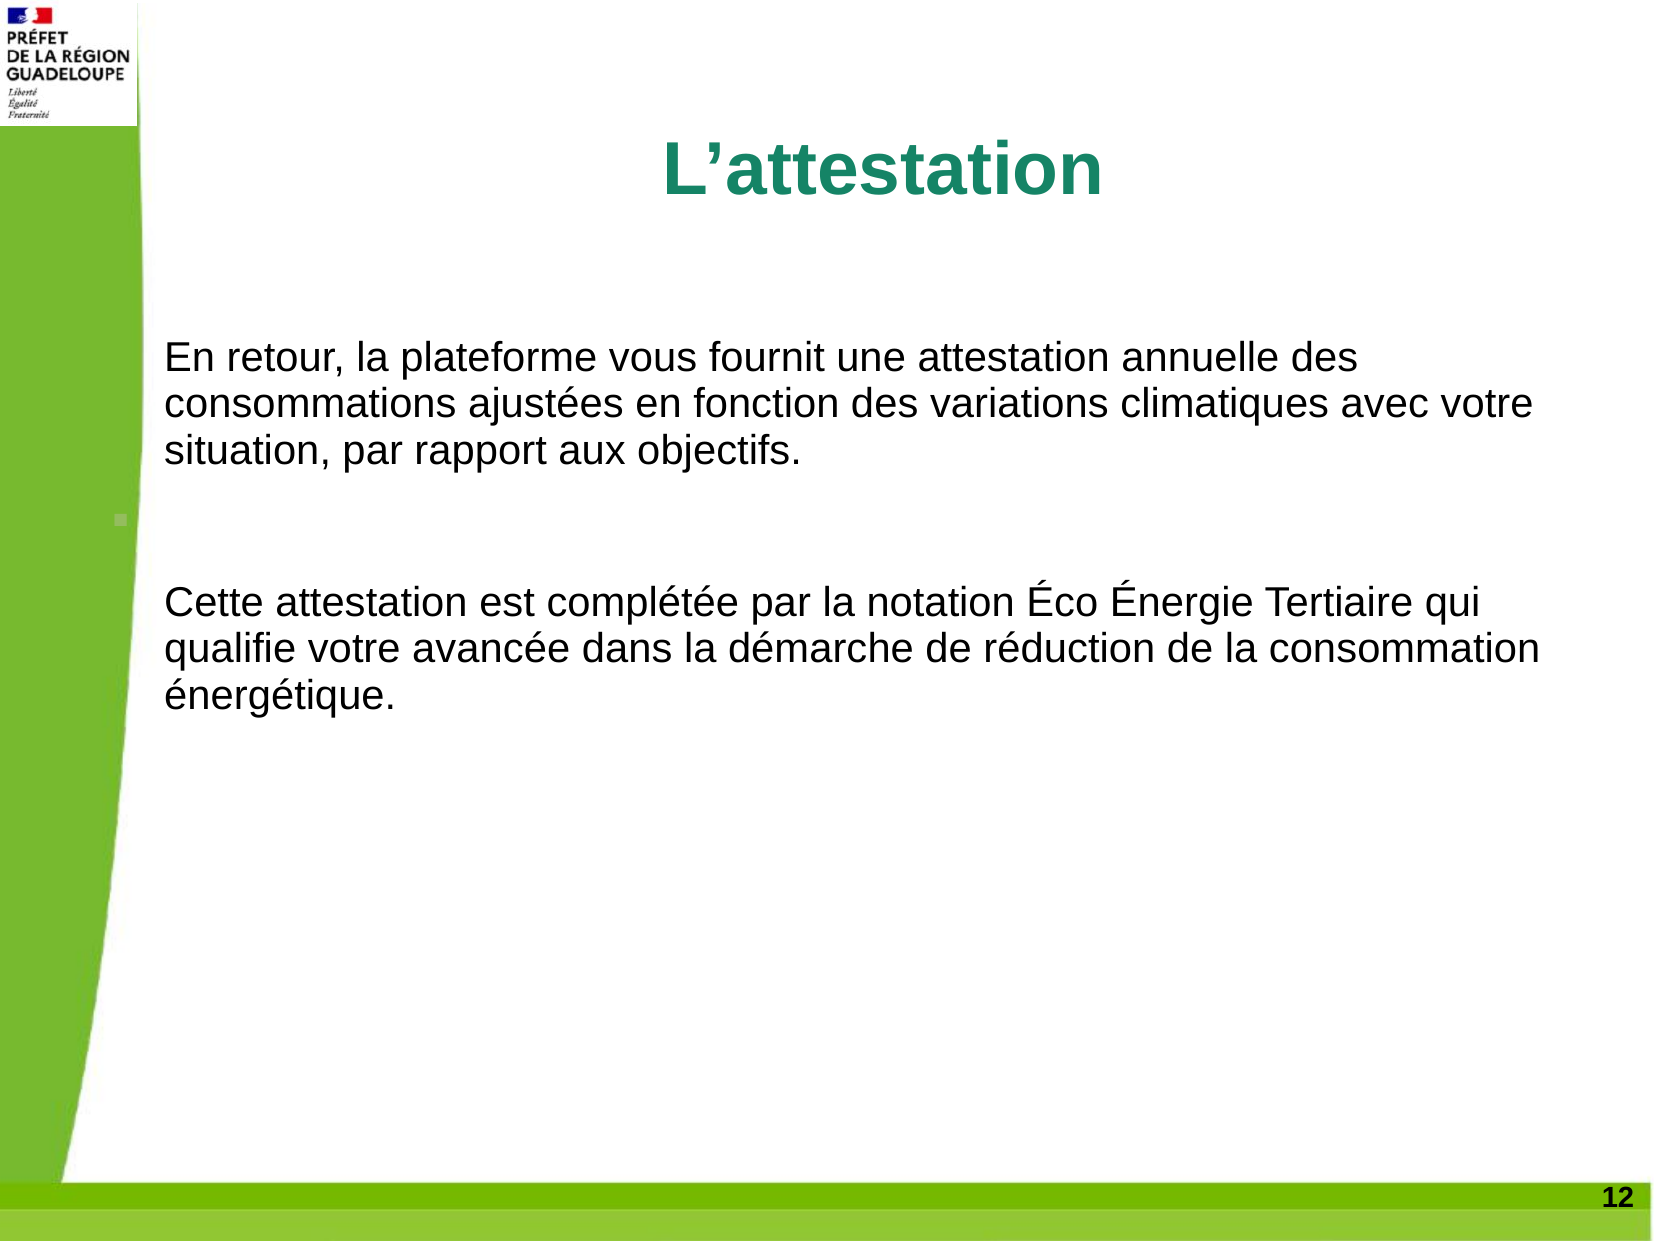

L’attestation
# En retour, la plateforme vous fournit une attestation annuelle des consommations ajustées en fonction des variations climatiques avec votre situation, par rapport aux objectifs.
Cette attestation est complétée par la notation Éco Énergie Tertiaire qui qualifie votre avancée dans la démarche de réduction de la consommation énergétique.